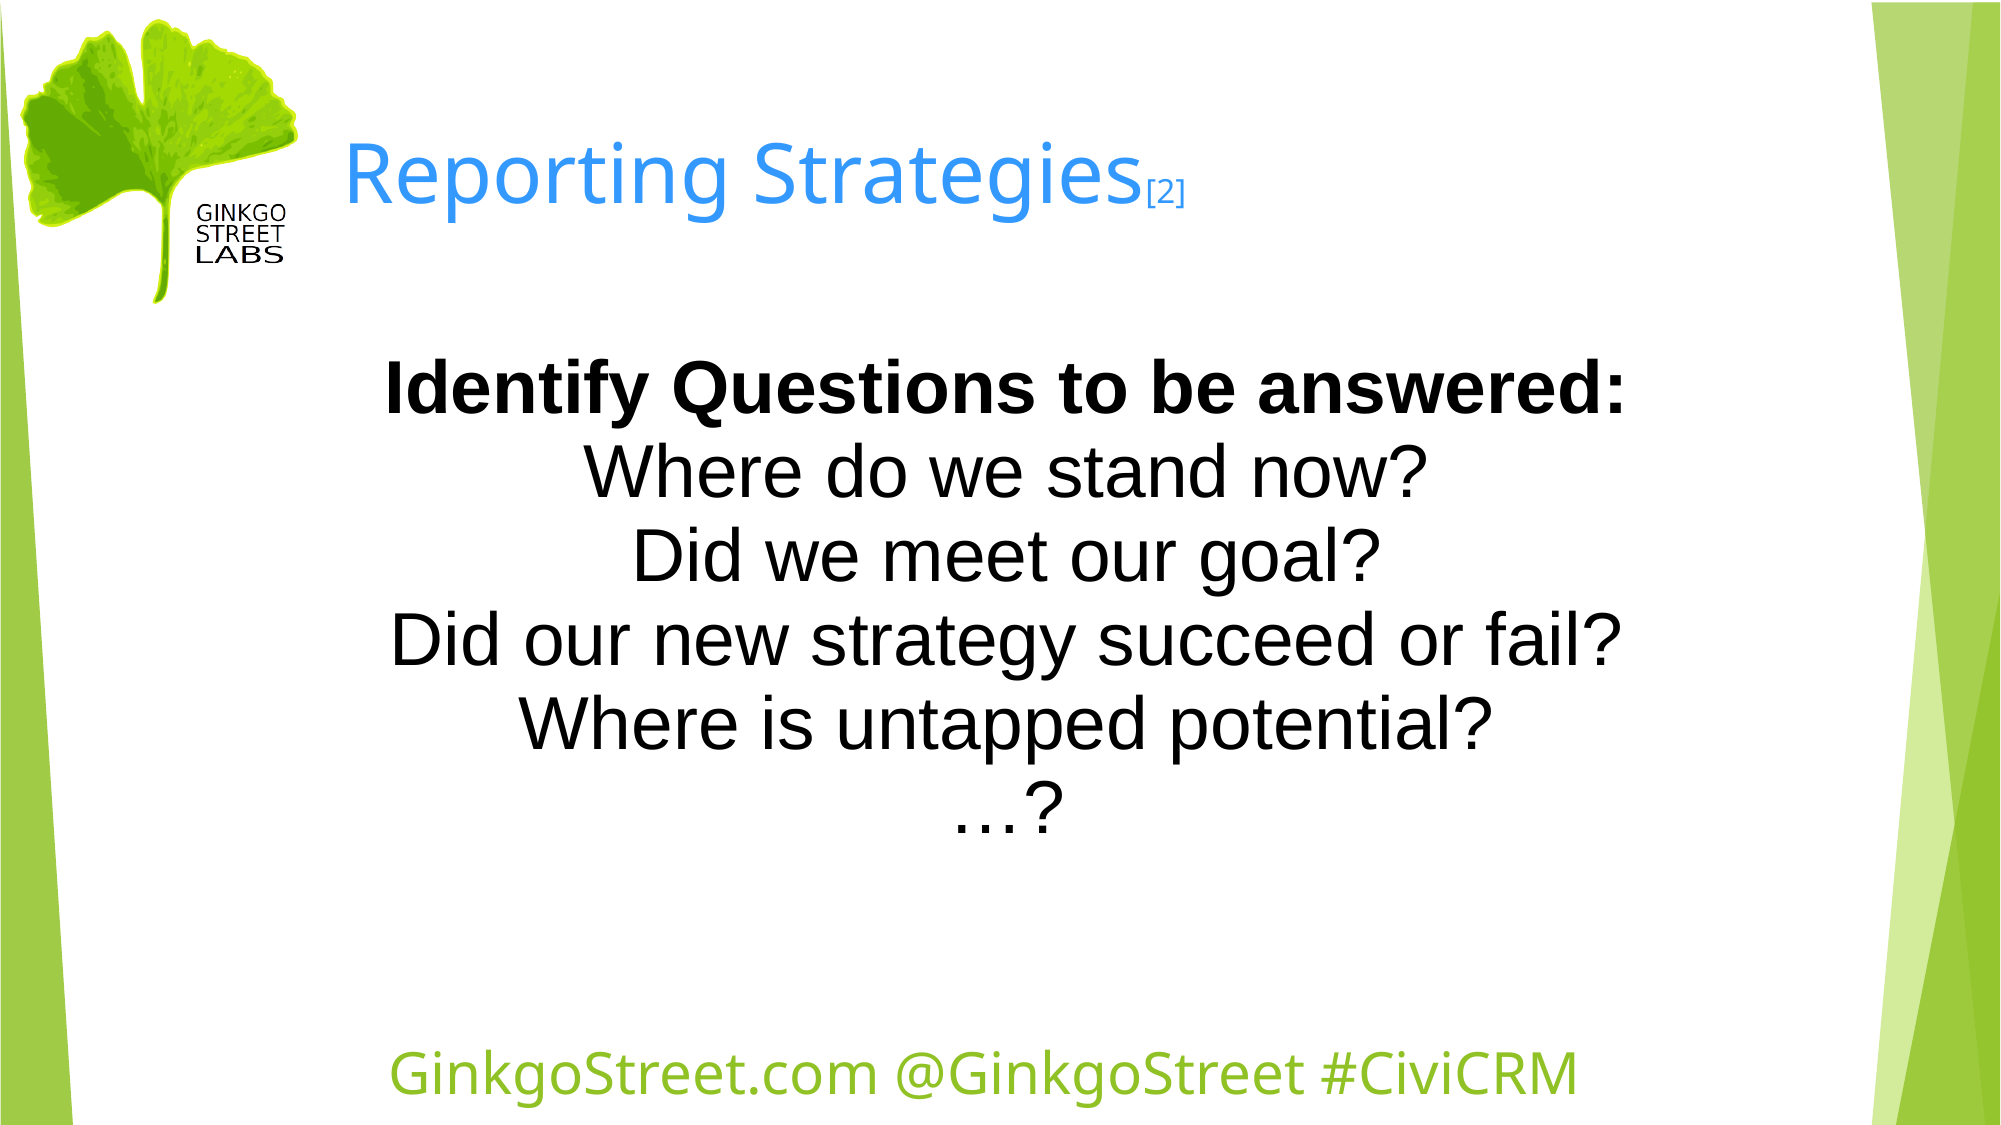

# Reporting Strategies[2]
Identify Questions to be answered:
Where do we stand now?
Did we meet our goal?
Did our new strategy succeed or fail?
Where is untapped potential?
…?